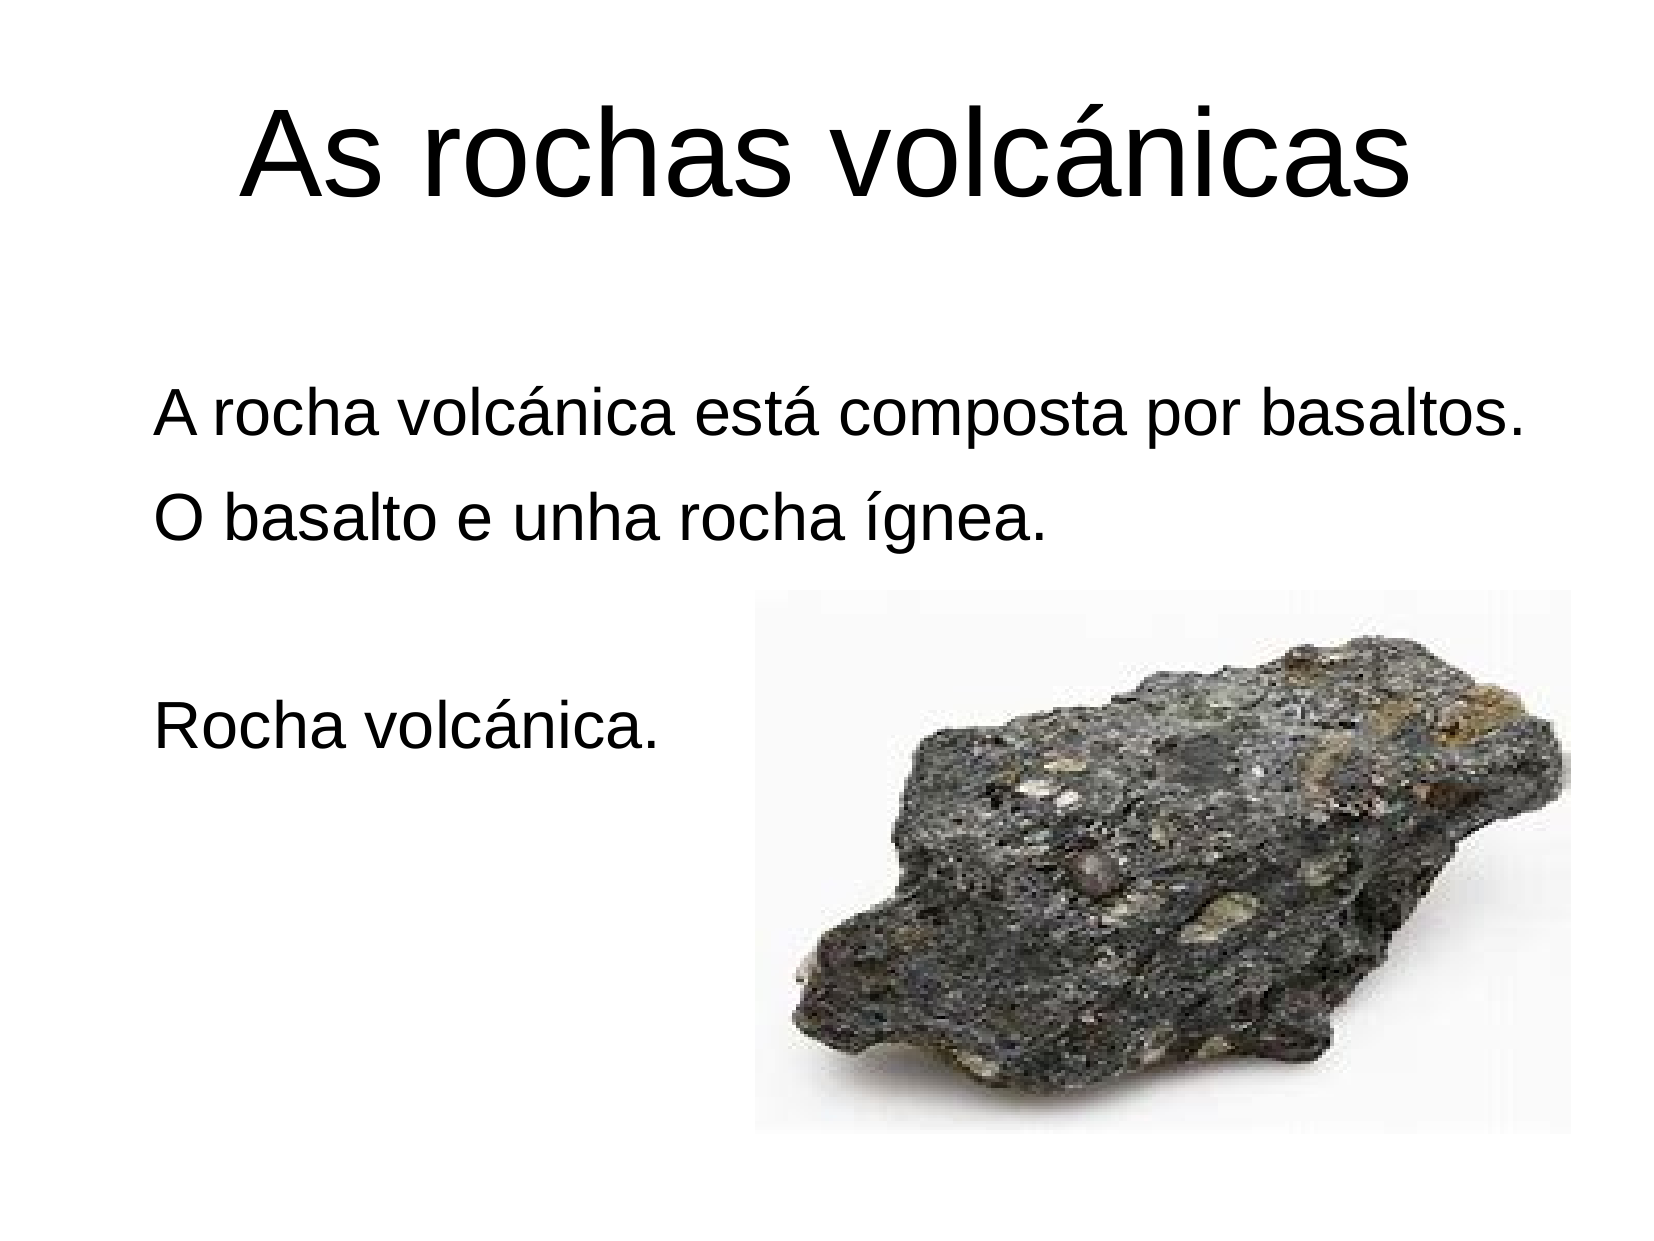

# As rochas volcánicas
A rocha volcánica está composta por basaltos.
O basalto e unha rocha ígnea.
Rocha volcánica.